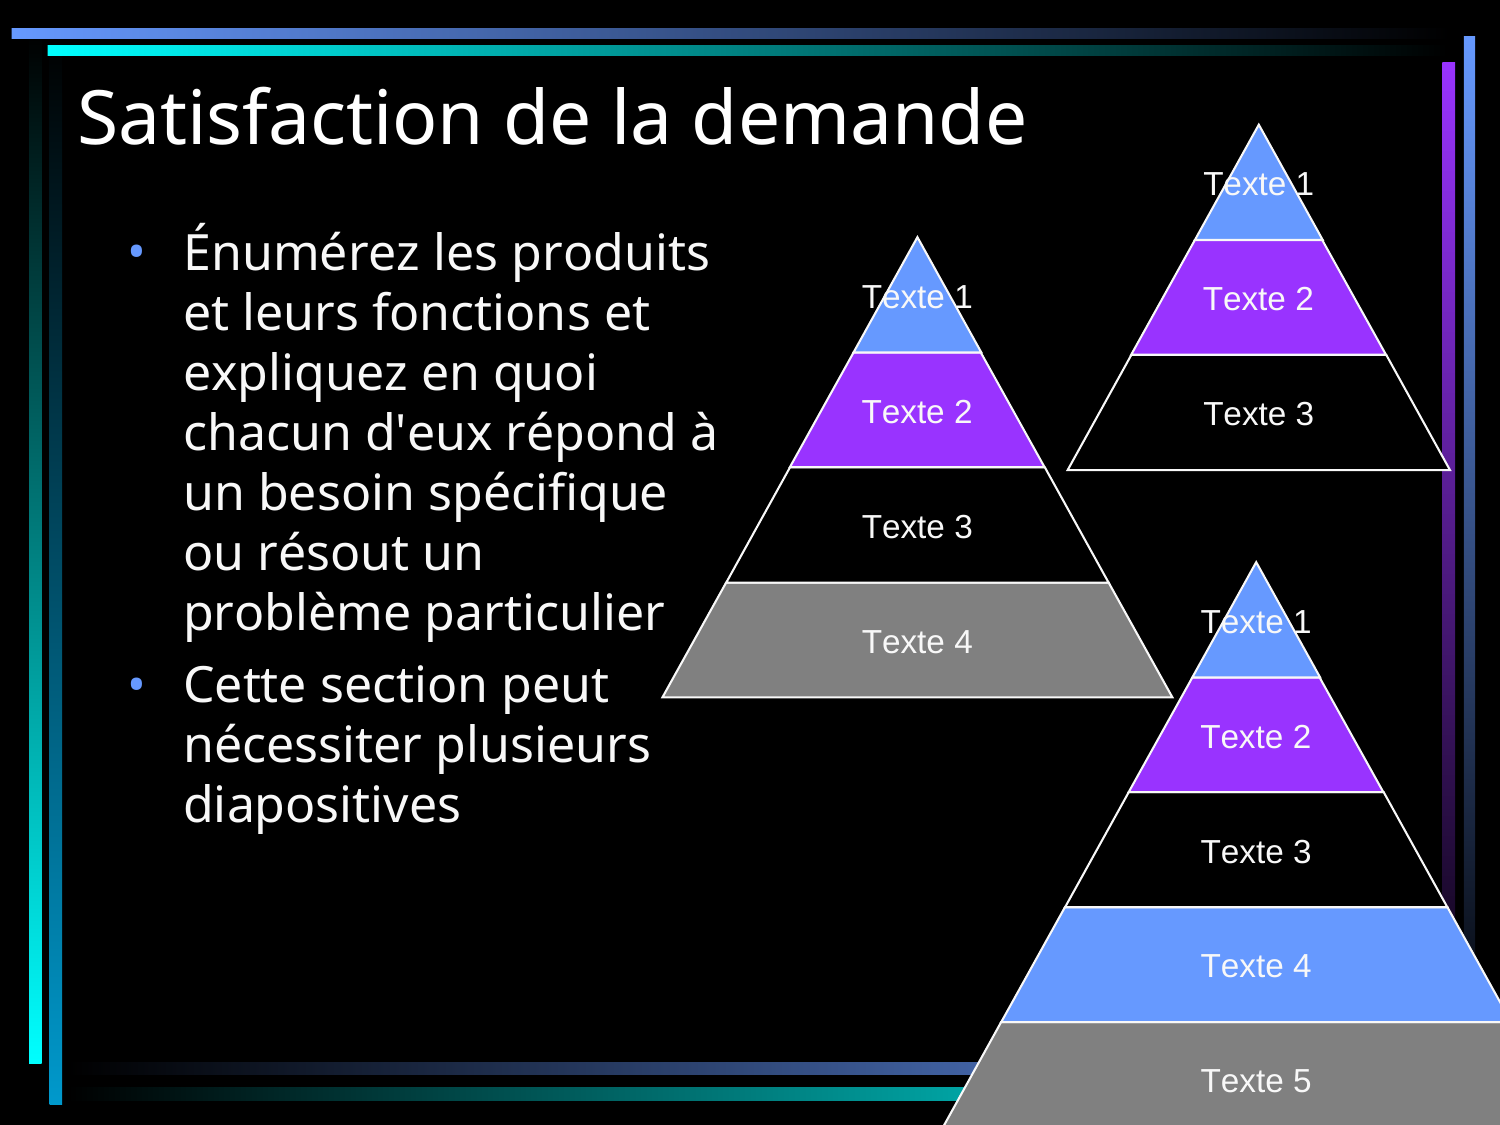

# Satisfaction de la demande
Texte 1
Texte 2
Texte 3
Énumérez les produits et leurs fonctions et expliquez en quoi chacun d'eux répond à un besoin spécifique ou résout un problème particulier
Cette section peut nécessiter plusieurs diapositives
Texte 1
Texte 2
Texte 3
Texte 4
Texte 1
Texte 2
Texte 3
Texte 4
Texte 5